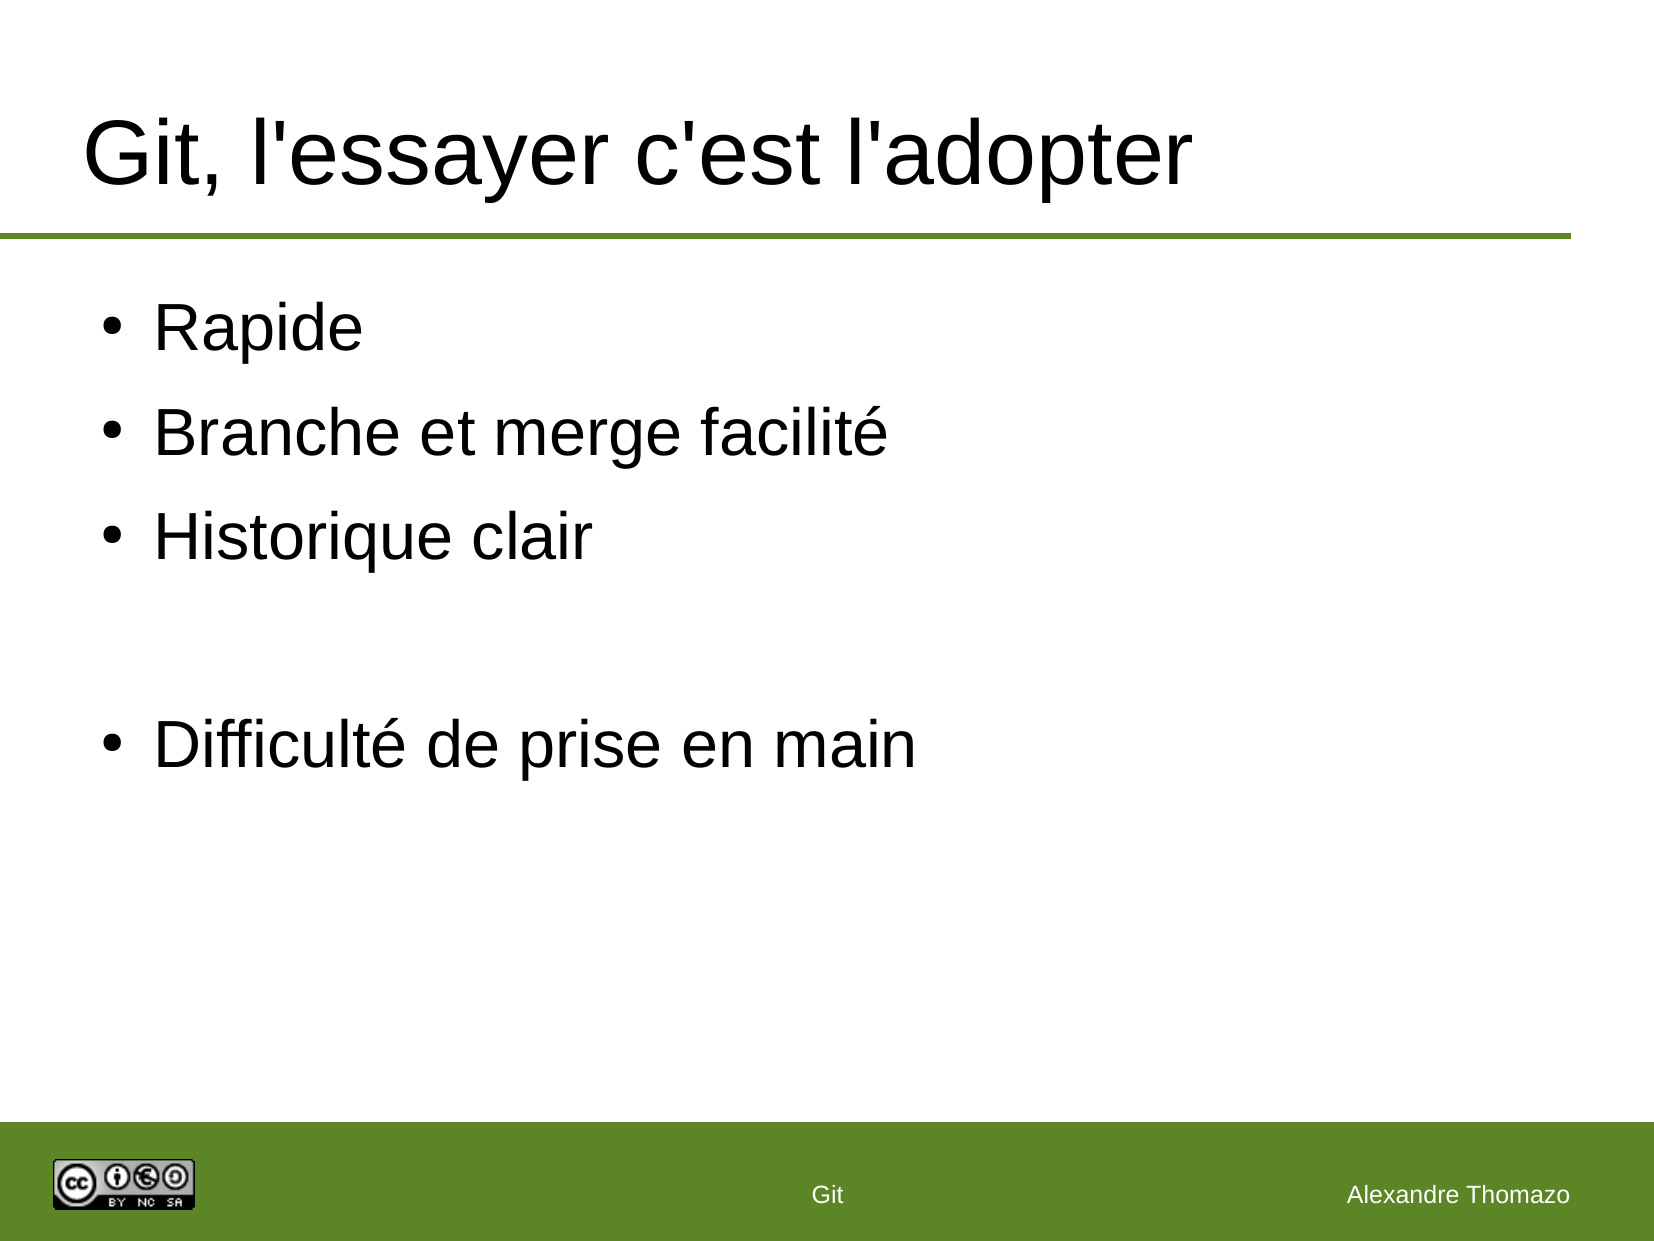

# Git, l'essayer c'est l'adopter
Rapide
Branche et merge facilité
Historique clair
Difficulté de prise en main
Git
43